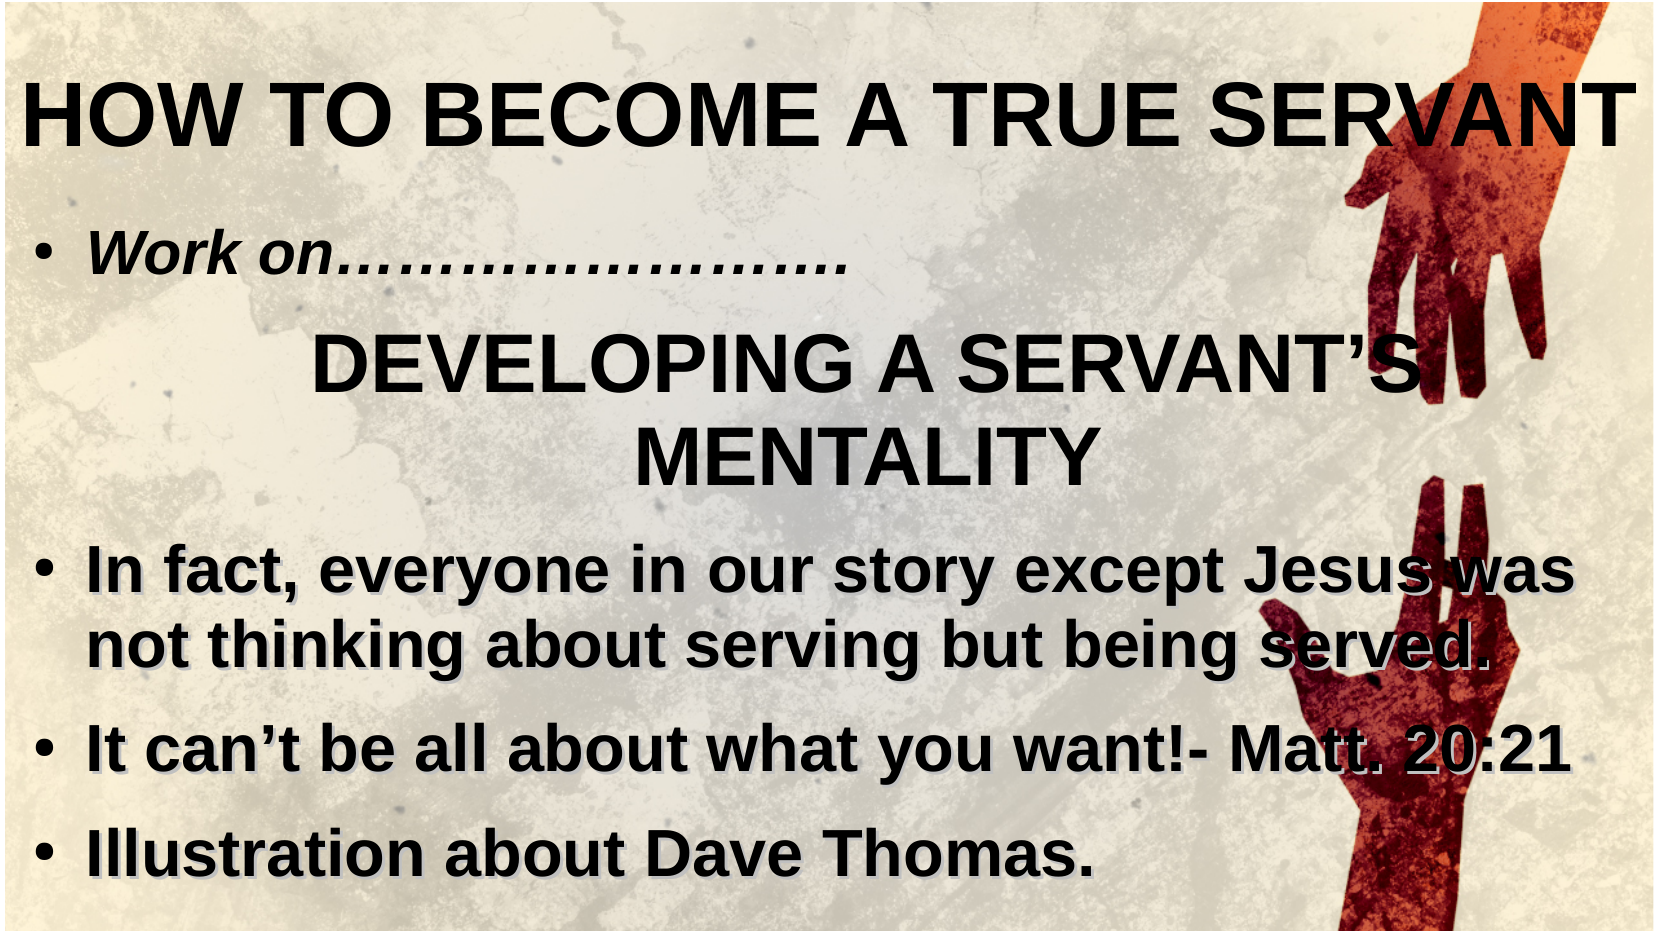

# HOW TO BECOME A TRUE SERVANT
Work on…………………….
DEVELOPING A SERVANT’S MENTALITY
In fact, everyone in our story except Jesus was not thinking about serving but being served.
It can’t be all about what you want!- Matt. 20:21
Illustration about Dave Thomas.